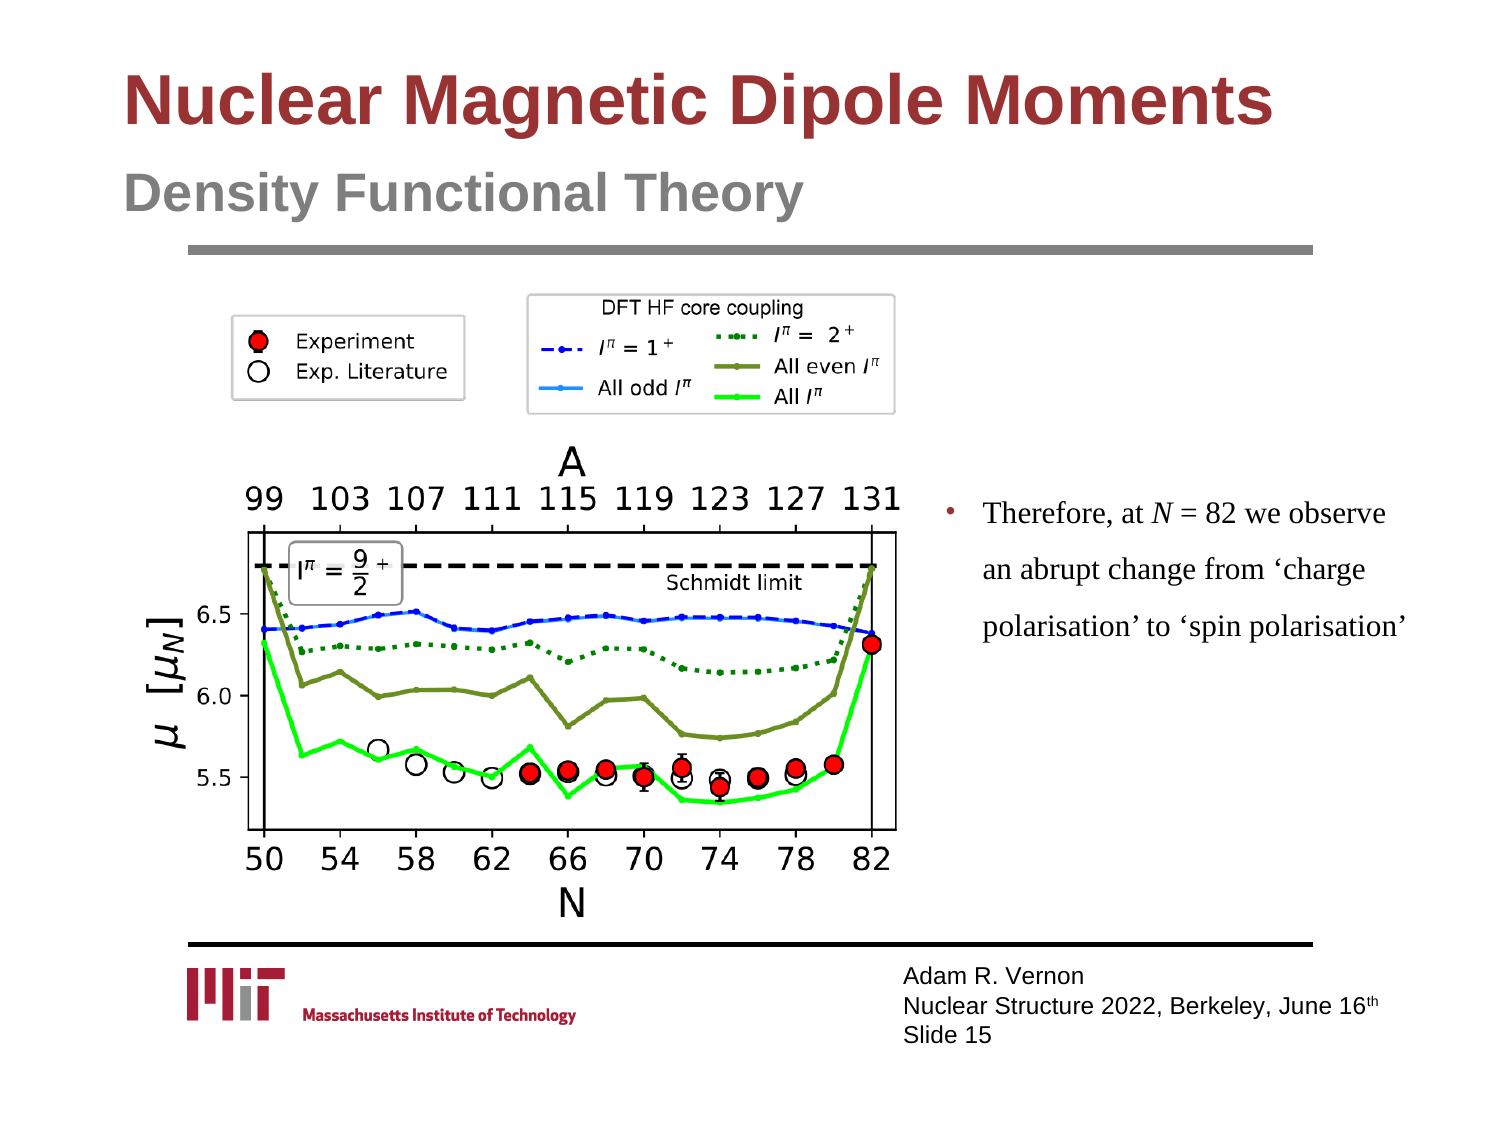

Nuclear Magnetic Dipole Moments
Density Functional Theory
# Therefore, at N = 82 we observe an abrupt change from ‘charge polarisation’ to ‘spin polarisation’
Adam R. Vernon
Nuclear Structure 2022, Berkeley, June 16th
Slide 15